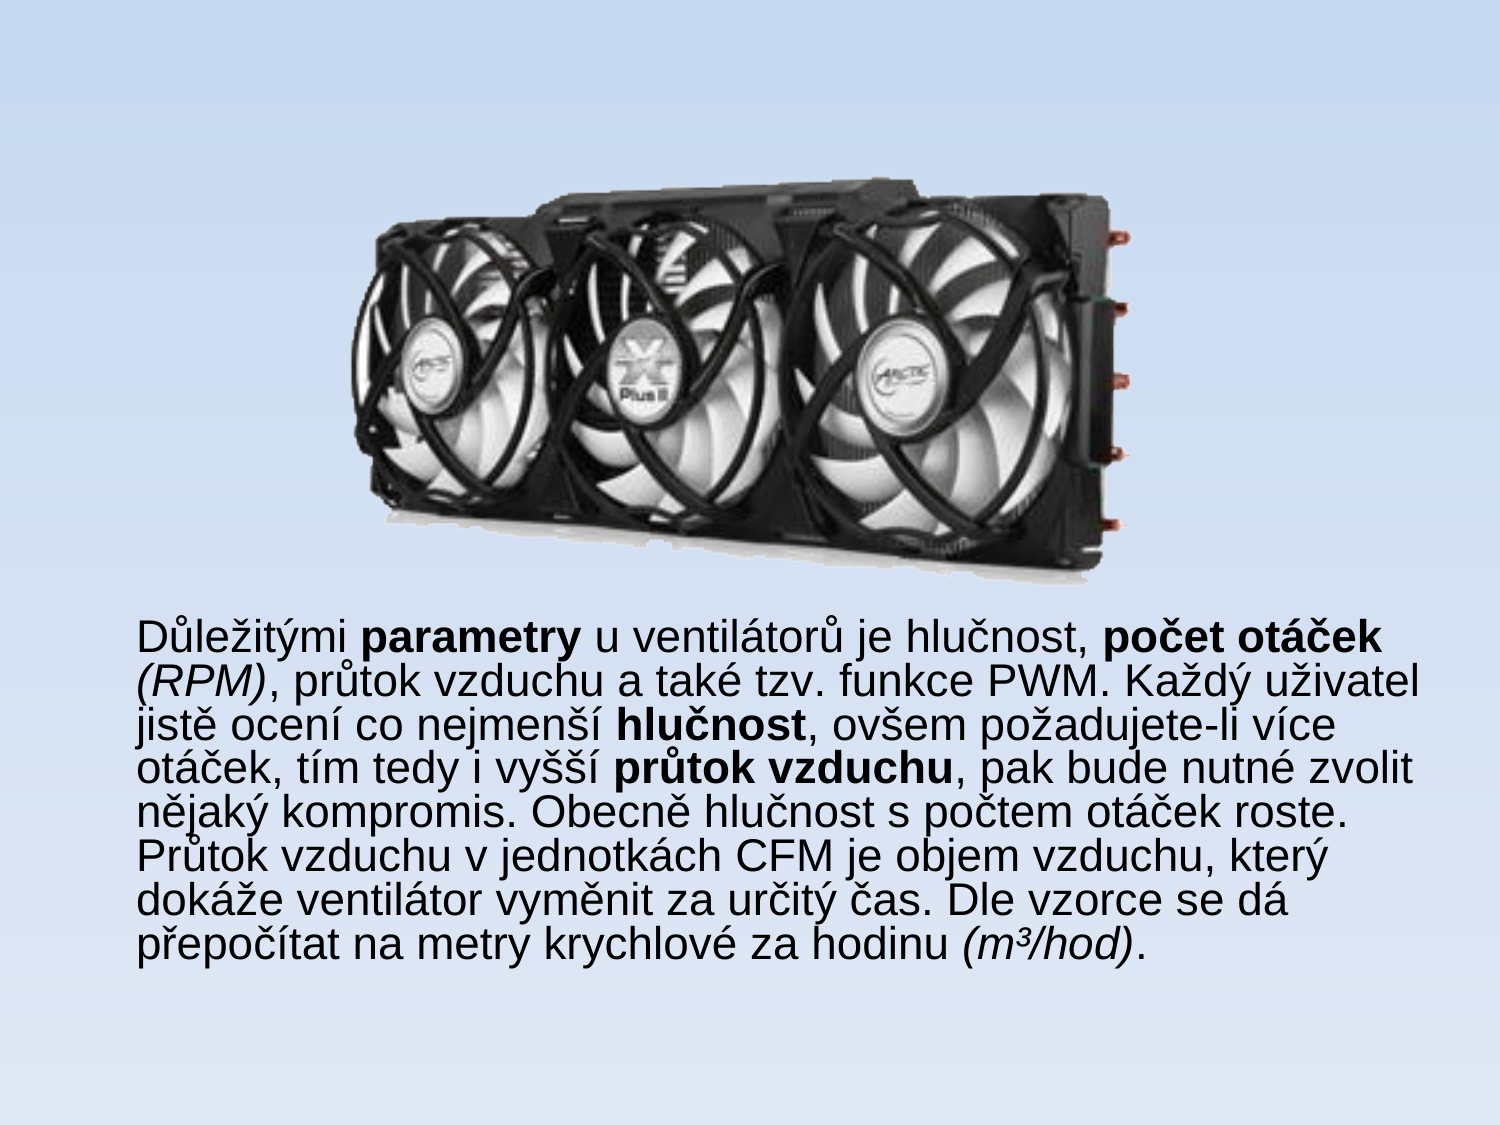

# Důležitými parametry u ventilátorů je hlučnost, počet otáček (RPM), průtok vzduchu a také tzv. funkce PWM. Každý uživatel jistě ocení co nejmenší hlučnost, ovšem požadujete-li více otáček, tím tedy i vyšší průtok vzduchu, pak bude nutné zvolit nějaký kompromis. Obecně hlučnost s počtem otáček roste. Průtok vzduchu v jednotkách CFM je objem vzduchu, který dokáže ventilátor vyměnit za určitý čas. Dle vzorce se dá přepočítat na metry krychlové za hodinu (m³/hod).